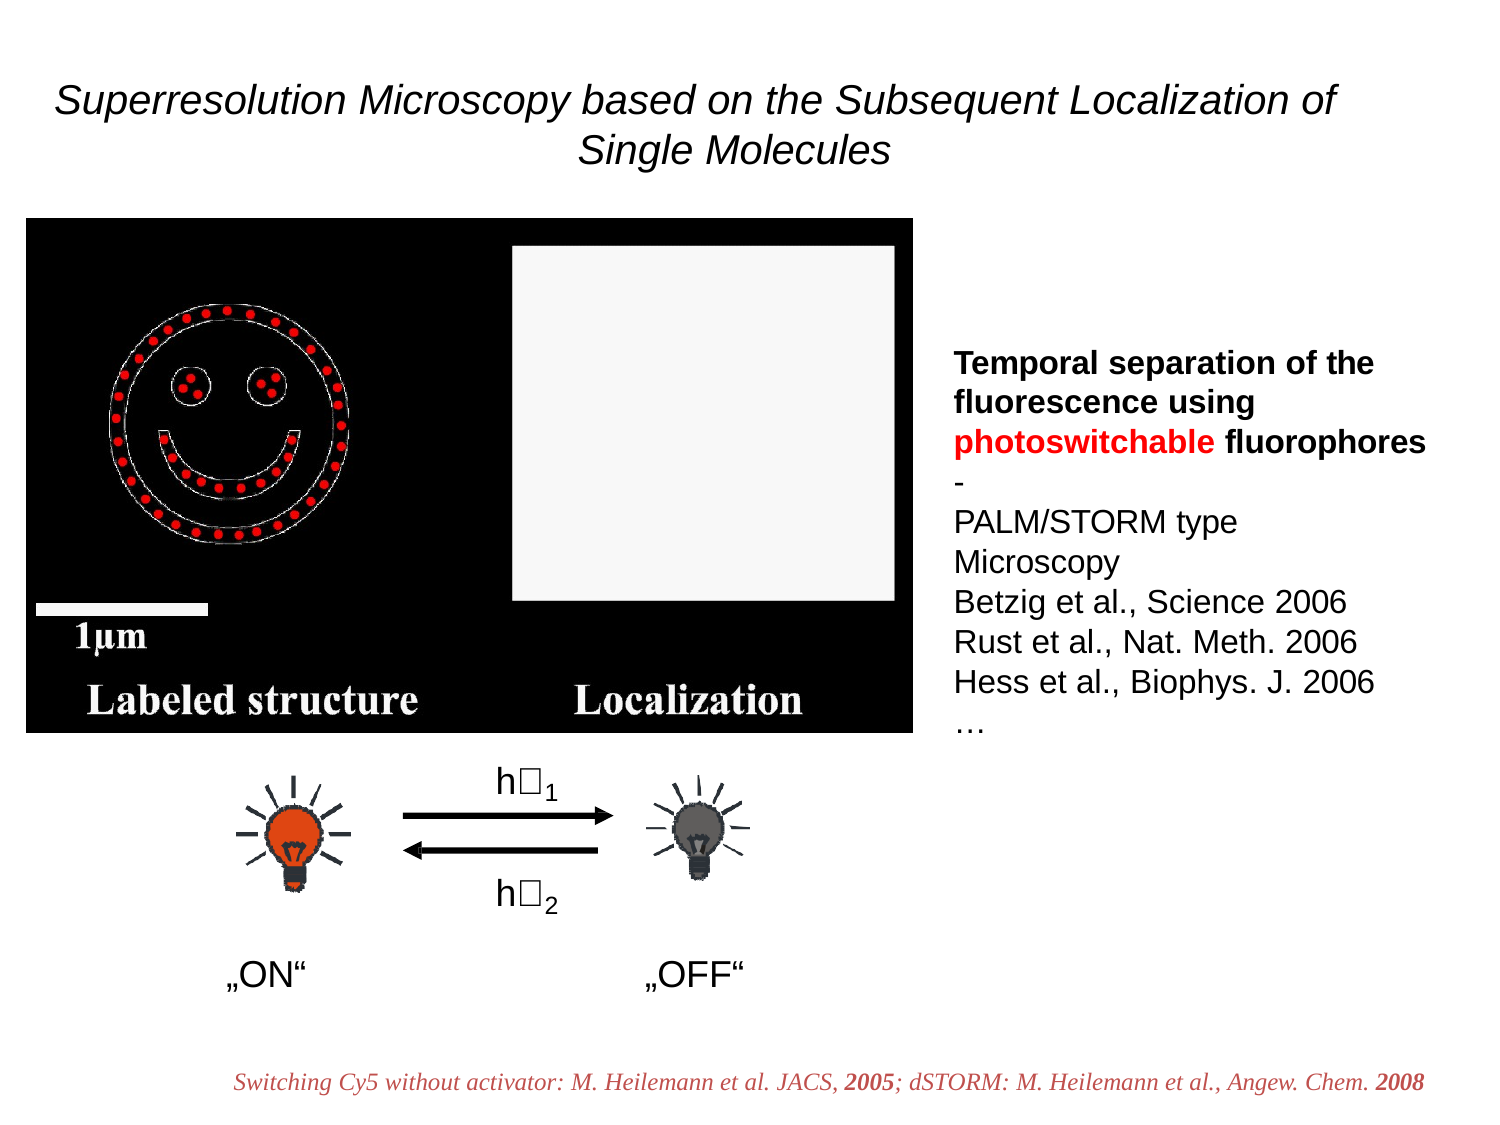

# Superresolution Microscopy based on the Subsequent Localization of Single Molecules
Temporal separation of the fluorescence using photoswitchable fluorophores
-
PALM/STORM type Microscopy
Betzig et al., Science 2006 Rust et al., Nat. Meth. 2006 Hess et al., Biophys. J. 2006
…
h1
h2
„ON“
„OFF“
Switching Cy5 without activator: M. Heilemann et al. JACS, 2005; dSTORM: M. Heilemann et al., Angew. Chem. 2008